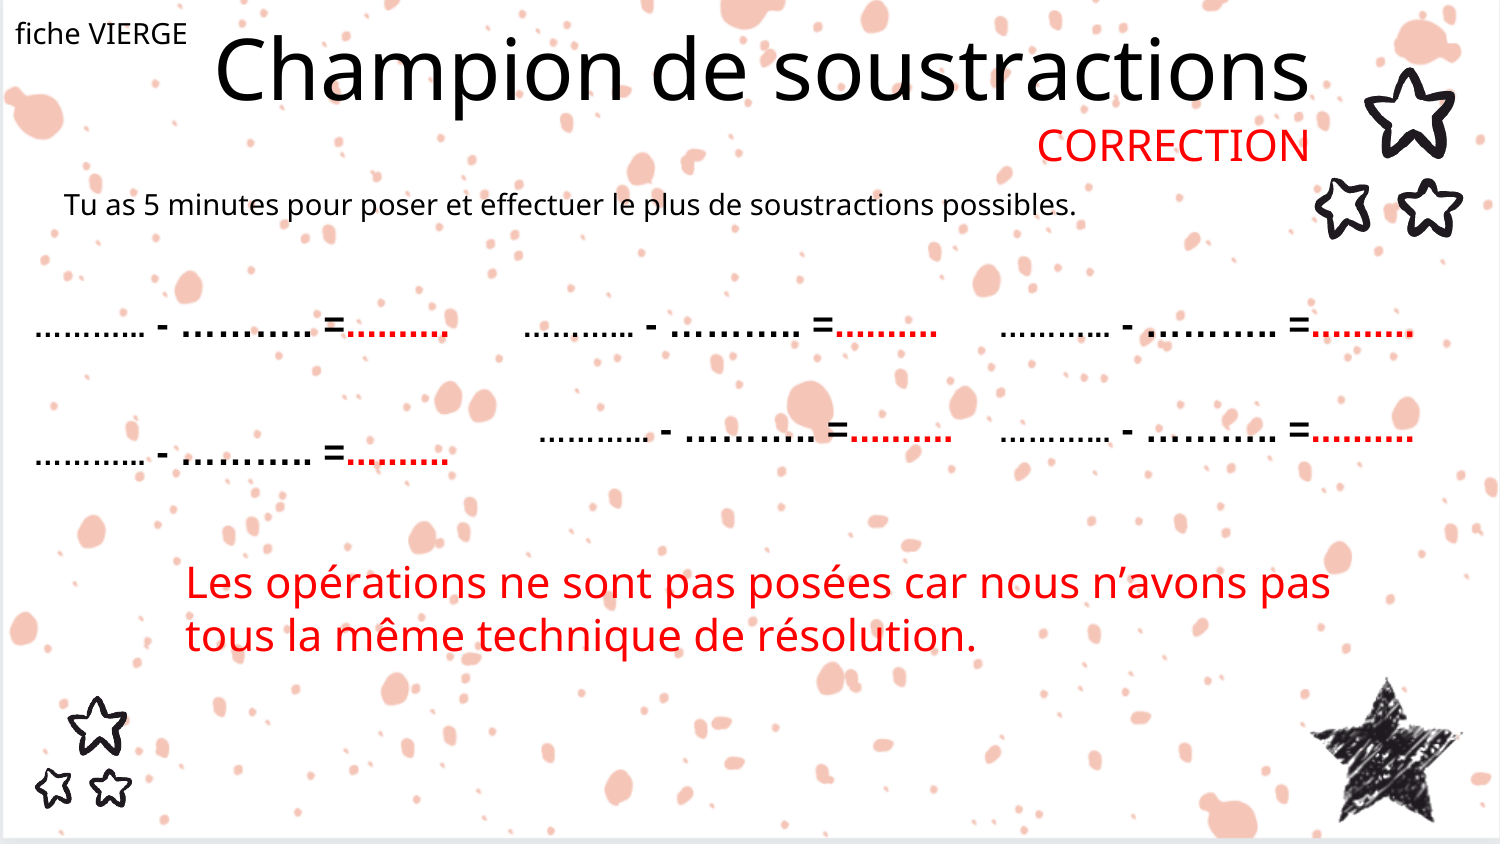

fiche VIERGE
Champion de soustractions
CORRECTION
Tu as 5 minutes pour poser et effectuer le plus de soustractions possibles.
 ………... - ……….. =..........
 ………... - ……….. =..........
 ………... - ……….. =..........
 ………... - ……….. =..........
 ………... - ……….. =..........
 ………... - ……….. =..........
Les opérations ne sont pas posées car nous n’avons pas tous la même technique de résolution.